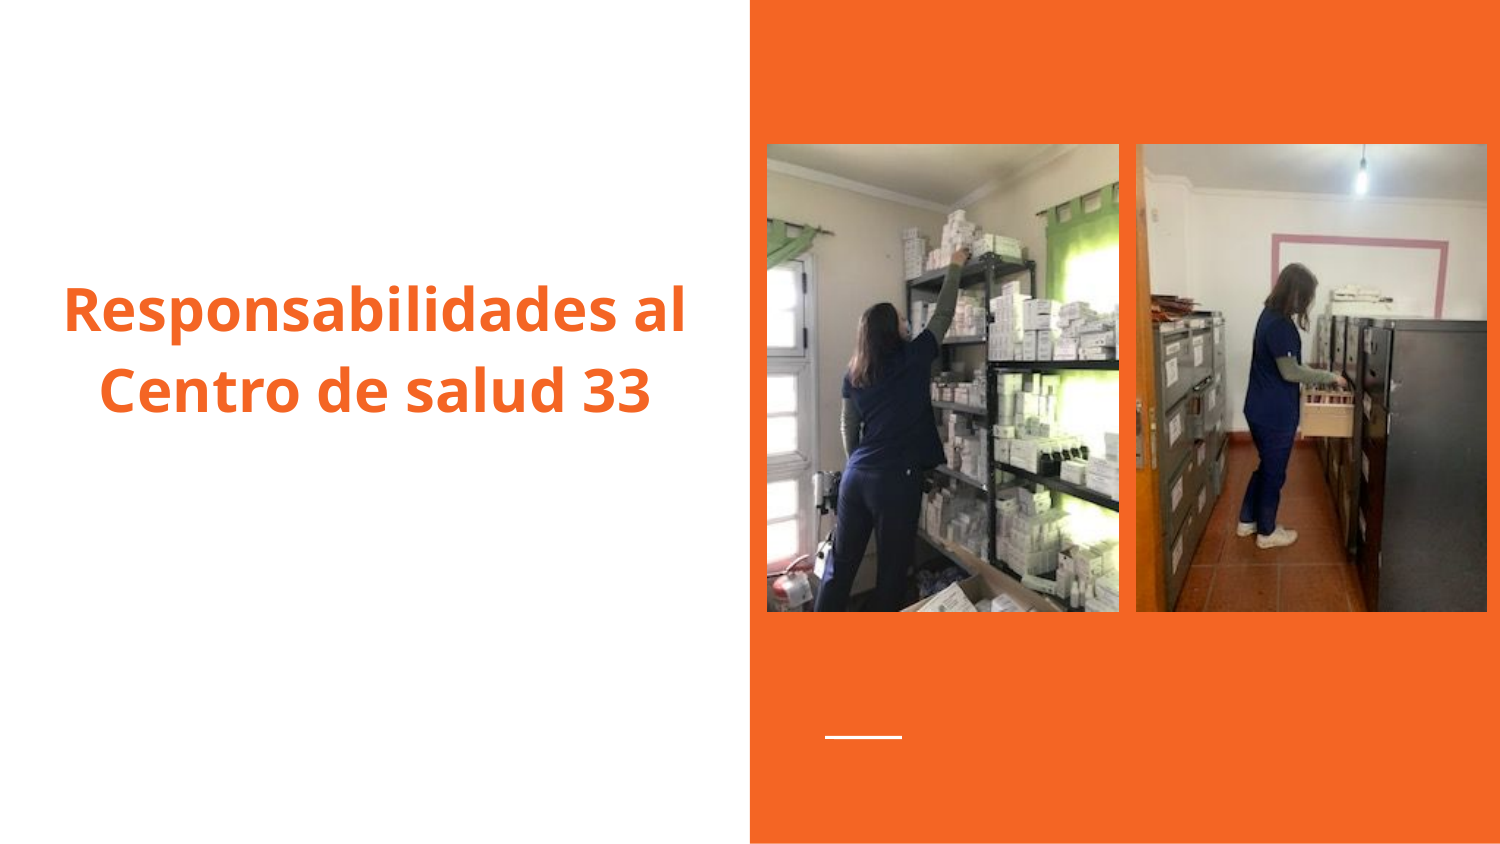

# Responsabilidades al Centro de salud 33